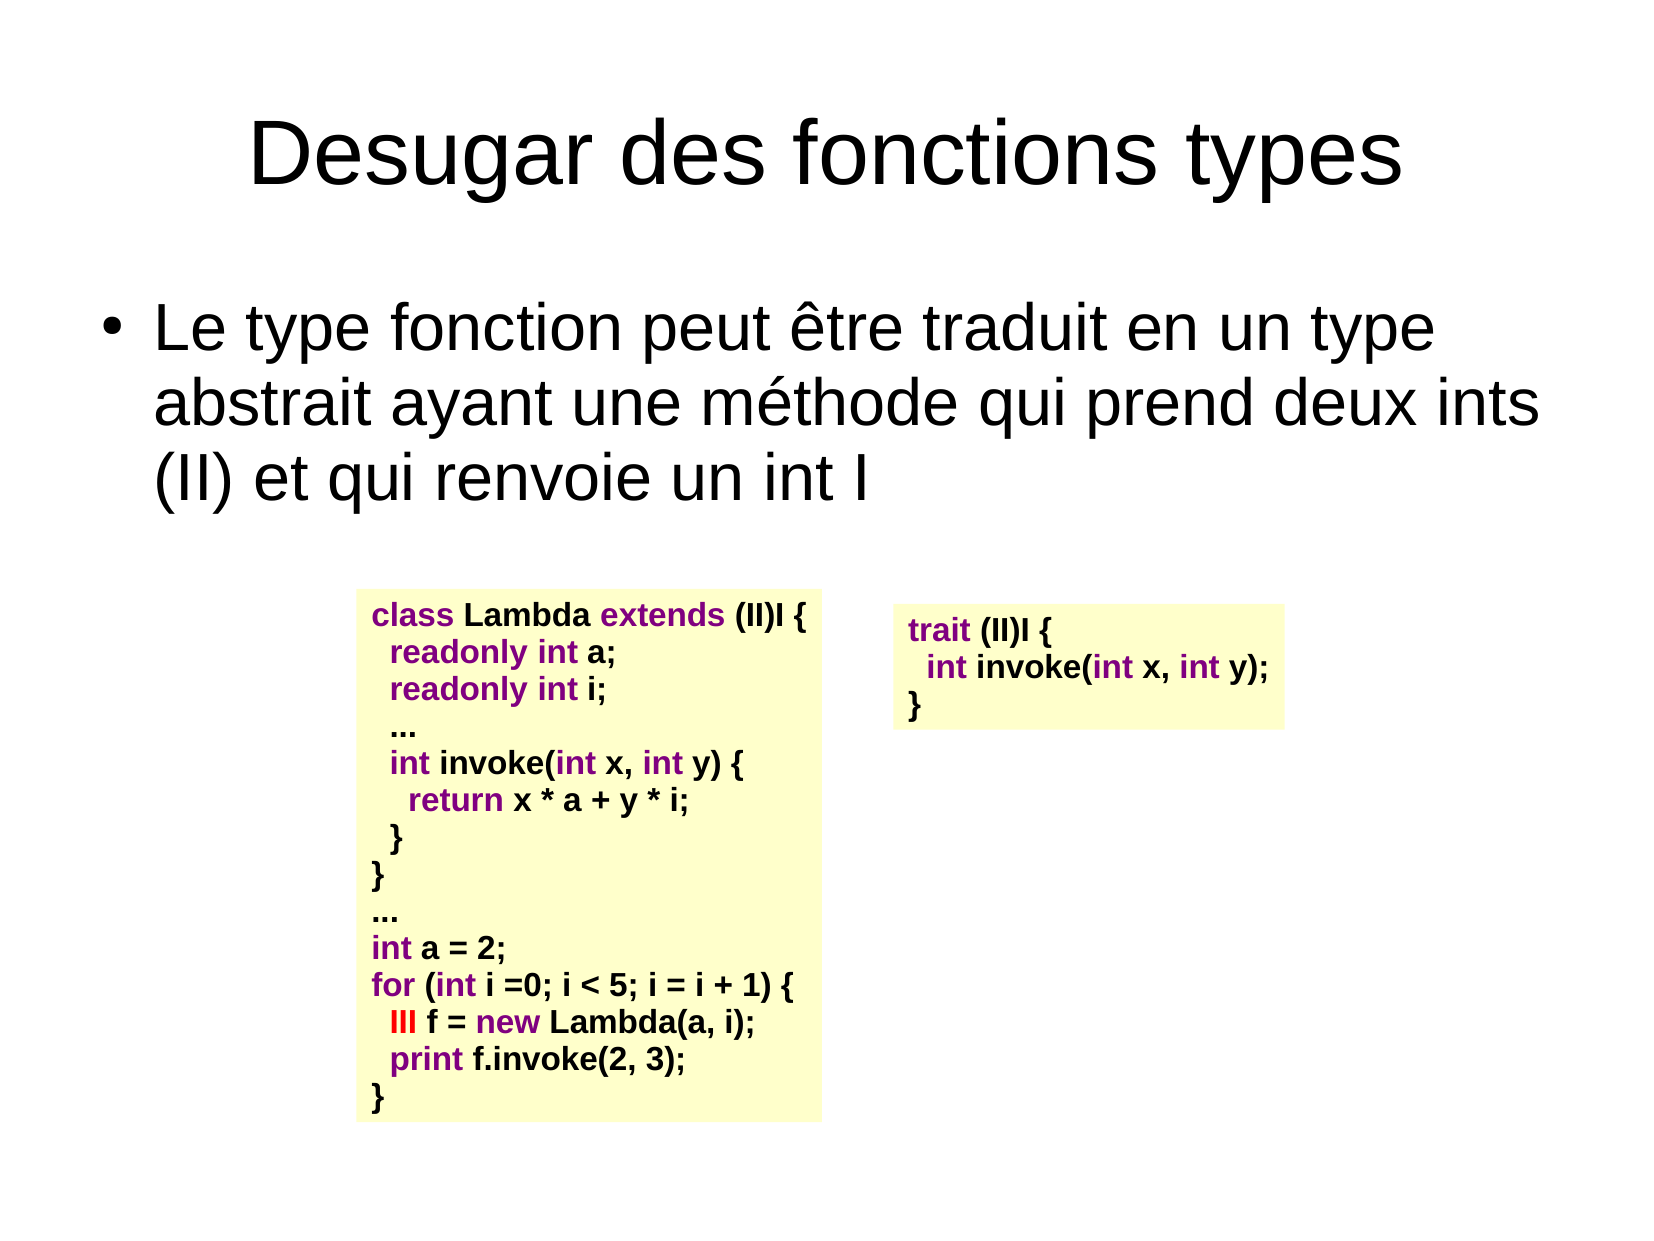

# Desugar des fonctions types
Le type fonction peut être traduit en un type abstrait ayant une méthode qui prend deux ints (II) et qui renvoie un int I
class Lambda extends (II)I {
 readonly int a;
 readonly int i;
 ...
 int invoke(int x, int y) {
 return x * a + y * i;
 }
}
...
int a = 2;
for (int i =0; i < 5; i = i + 1) {
 III f = new Lambda(a, i);
 print f.invoke(2, 3);
}
trait (II)I {
 int invoke(int x, int y);
}